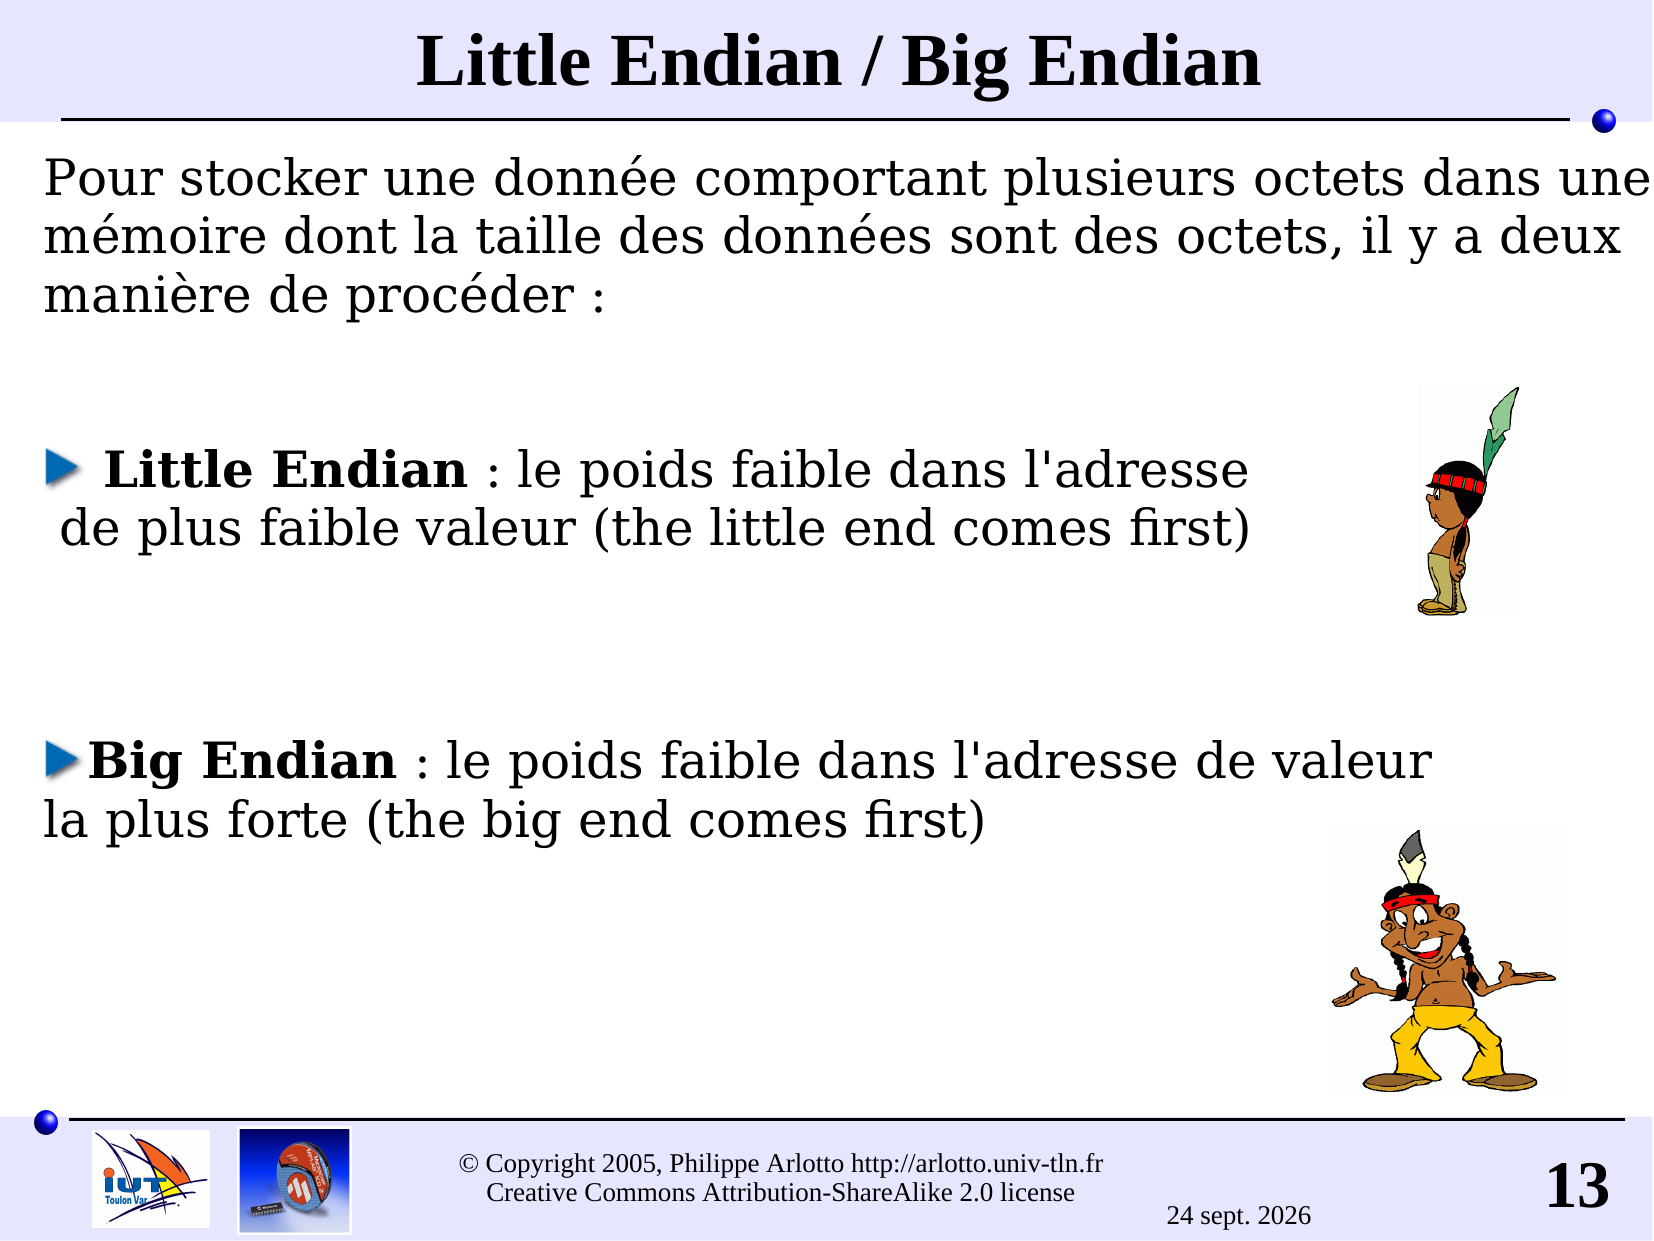

# Little Endian / Big Endian
Pour stocker une donnée comportant plusieurs octets dans une
mémoire dont la taille des données sont des octets, il y a deux
manière de procéder :
 Little Endian : le poids faible dans l'adresse
 de plus faible valeur (the little end comes first)
Big Endian : le poids faible dans l'adresse de valeur
la plus forte (the big end comes first)